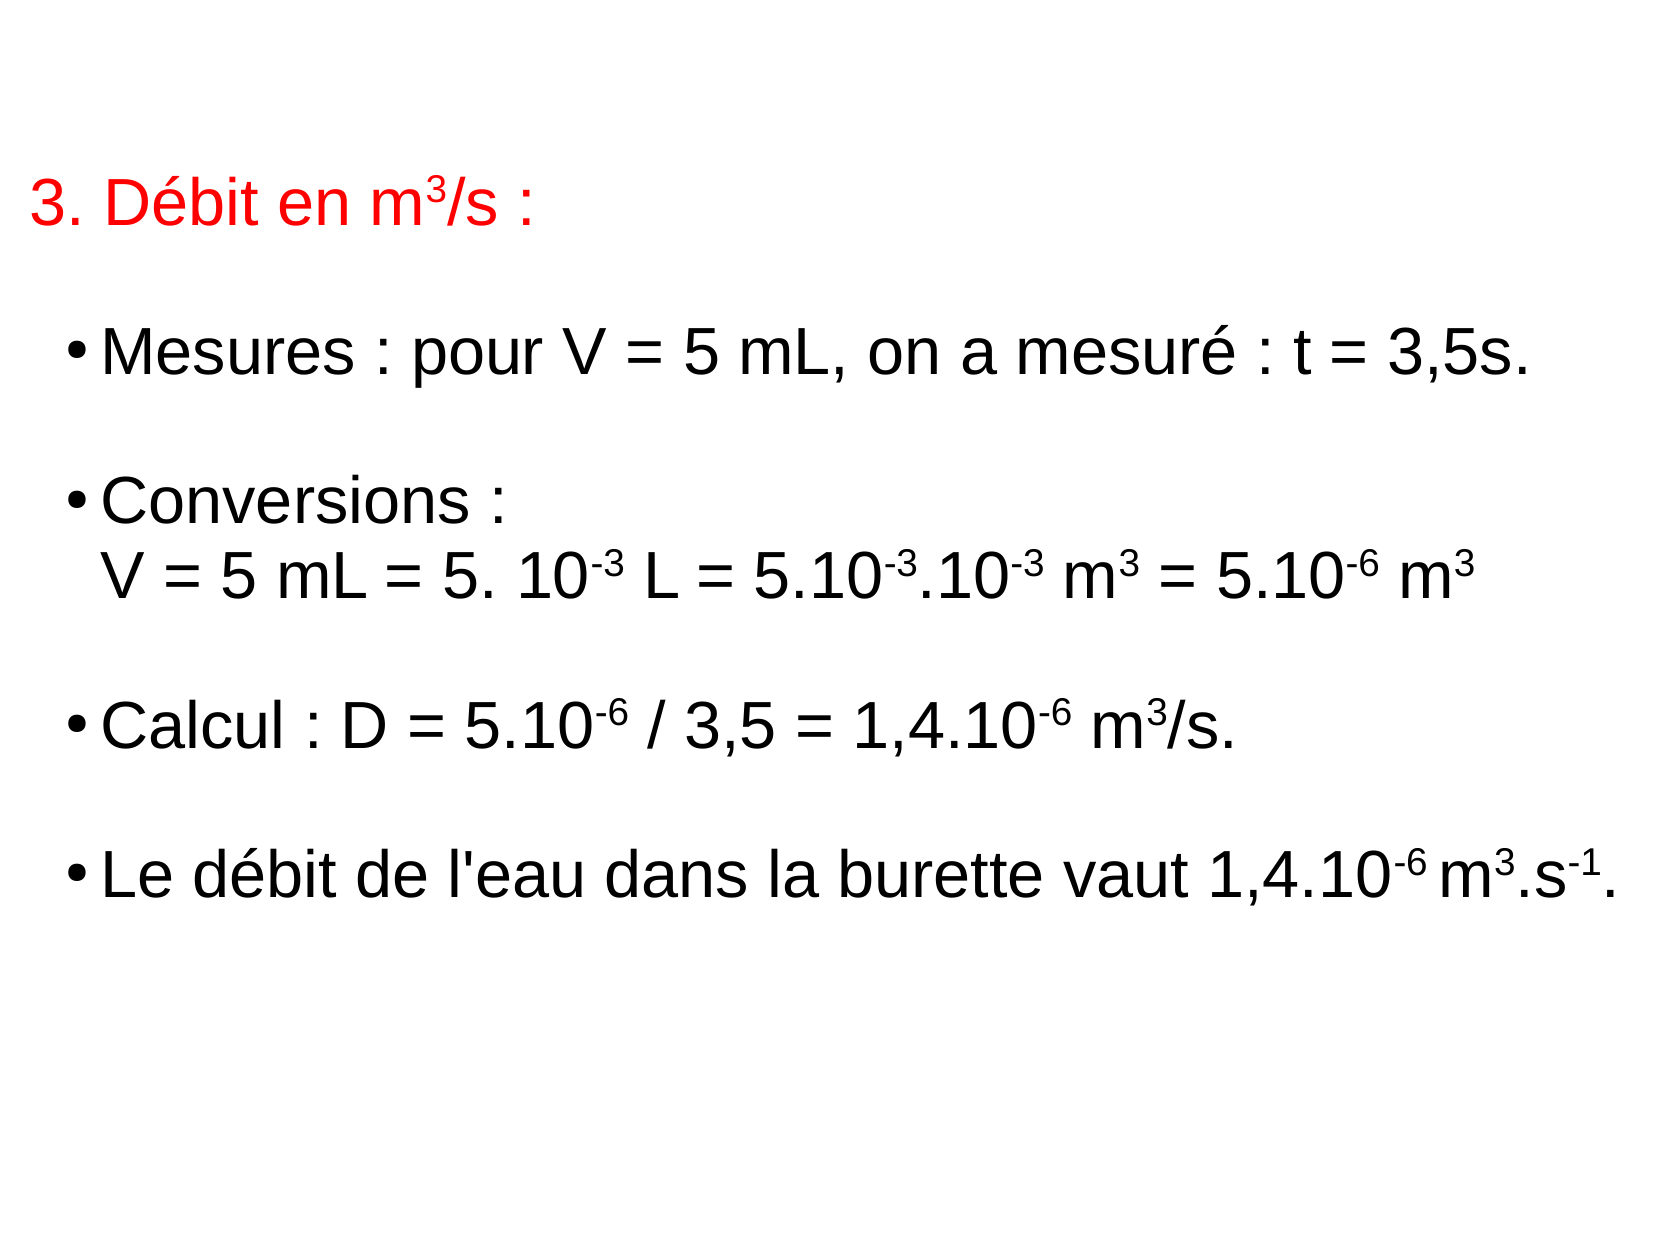

# 3. Débit en m3/s :
Mesures : pour V = 5 mL, on a mesuré : t = 3,5s.
Conversions :
V = 5 mL = 5. 10-3 L = 5.10-3.10-3 m3 = 5.10-6 m3
Calcul : D = 5.10-6 / 3,5 = 1,4.10-6 m3/s.
Le débit de l'eau dans la burette vaut 1,4.10-6 m3.s-1.